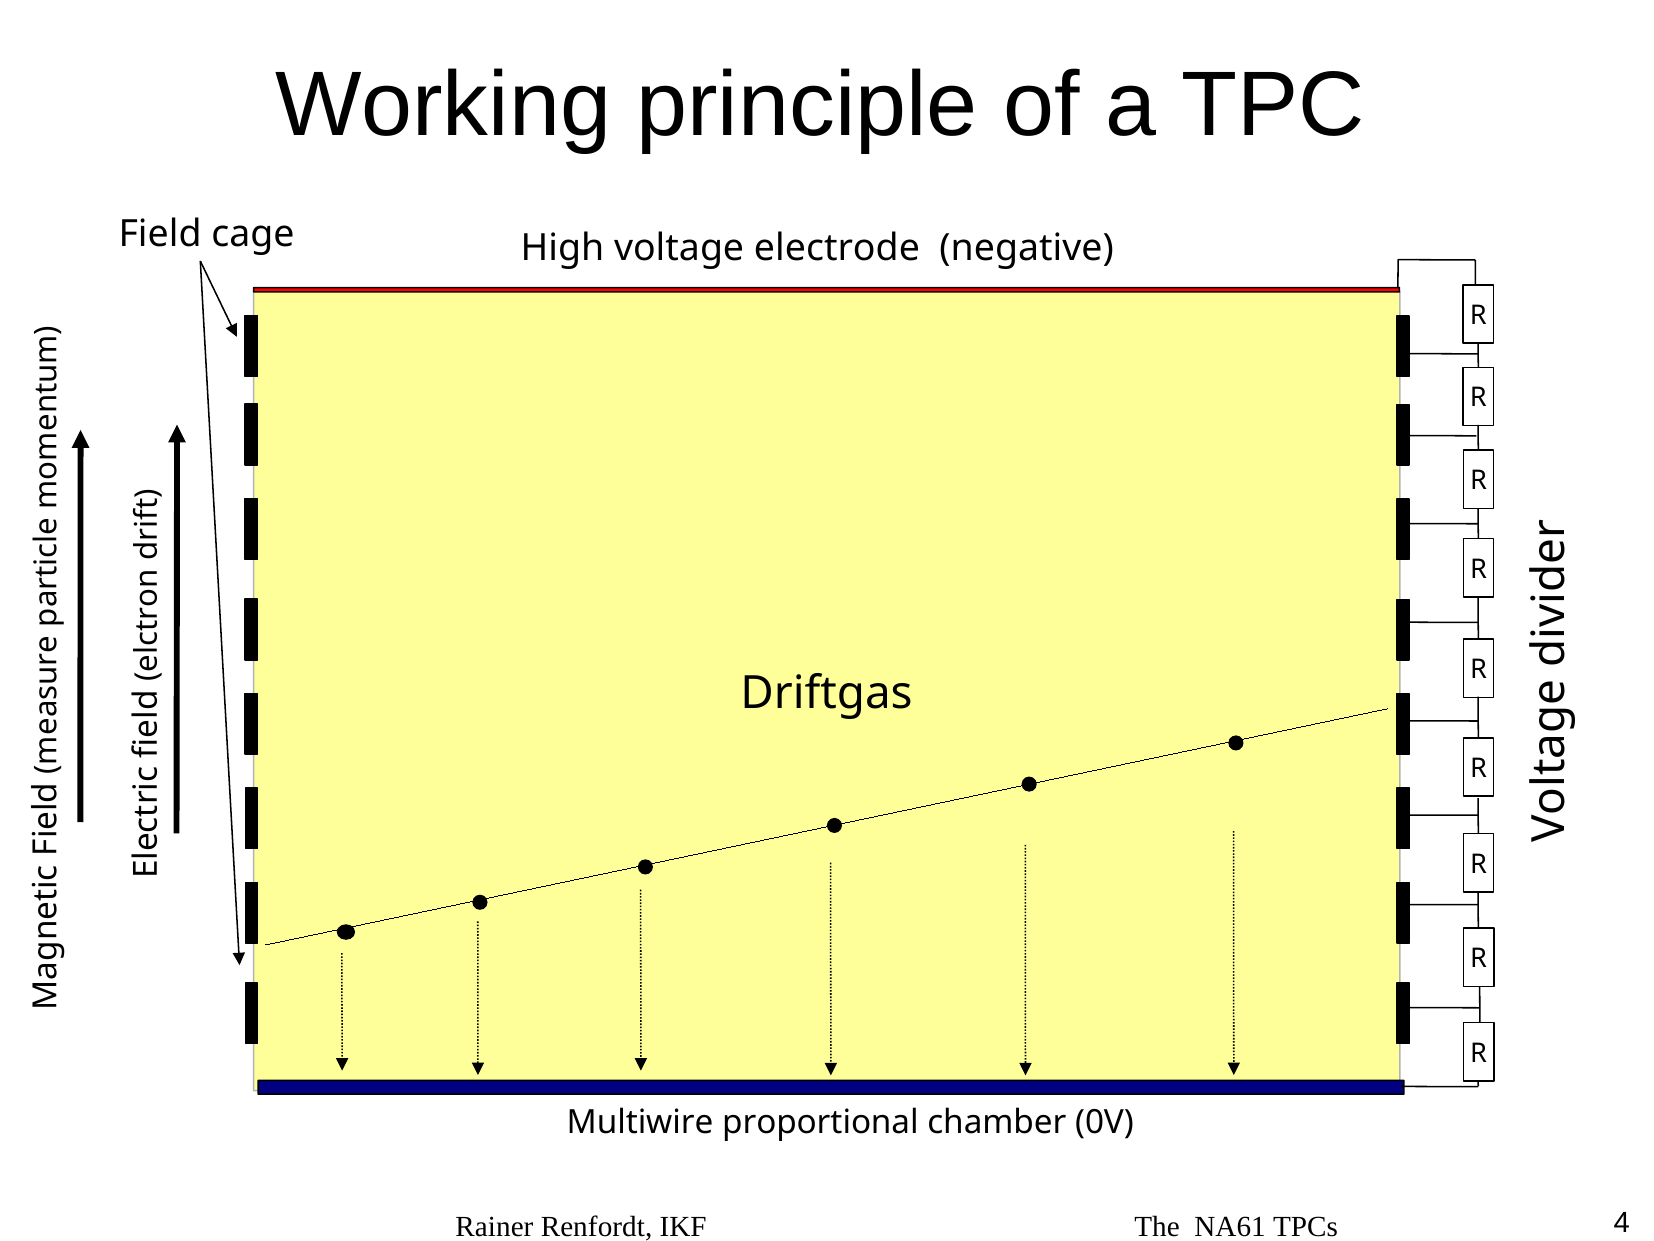

# Working principle of a TPC
Field cage
R
R
R
R
R
R
R
R
R
Voltage divider
High voltage electrode (negative)
Magnetic Field (measure particle momentum)
Driftgas
Electric field (elctron drift)
Multiwire proportional chamber (0V)